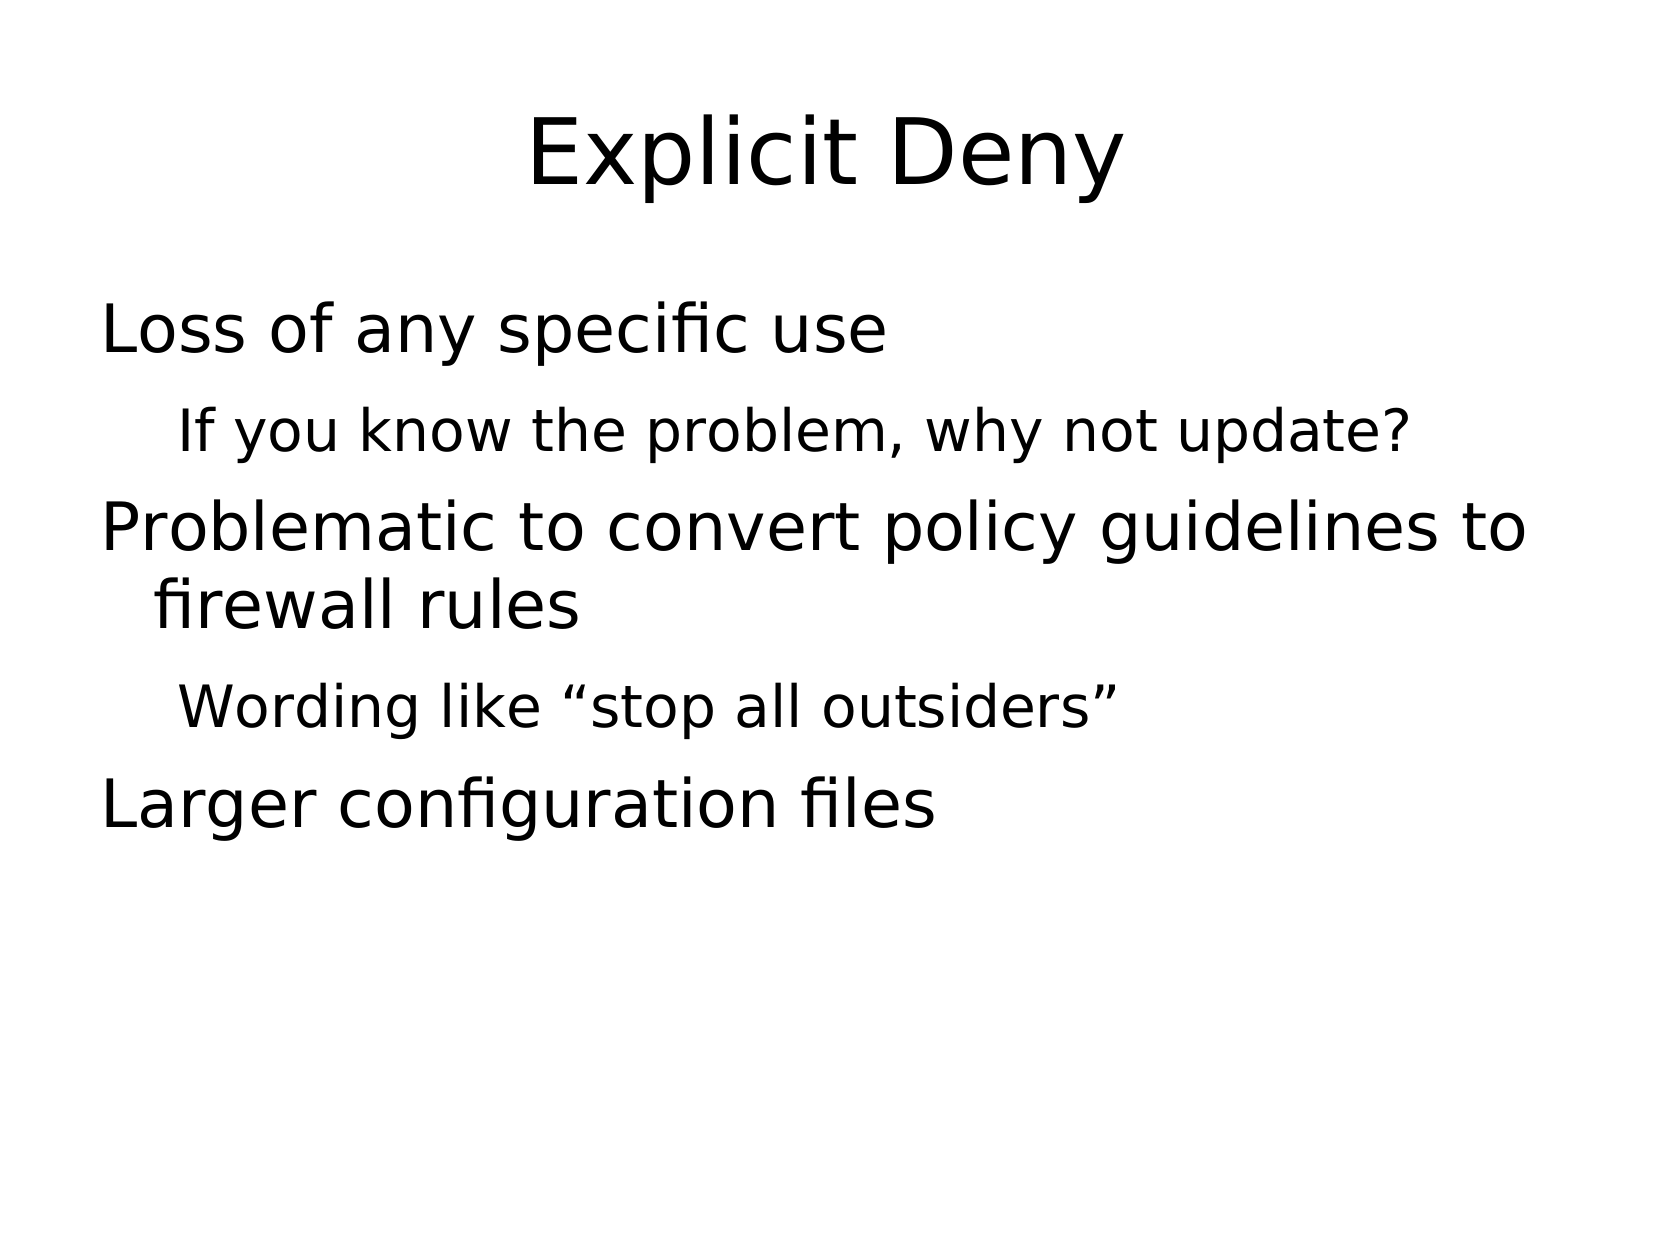

# Explicit Deny
Loss of any specific use
If you know the problem, why not update?
Problematic to convert policy guidelines to firewall rules
Wording like “stop all outsiders”
Larger configuration files